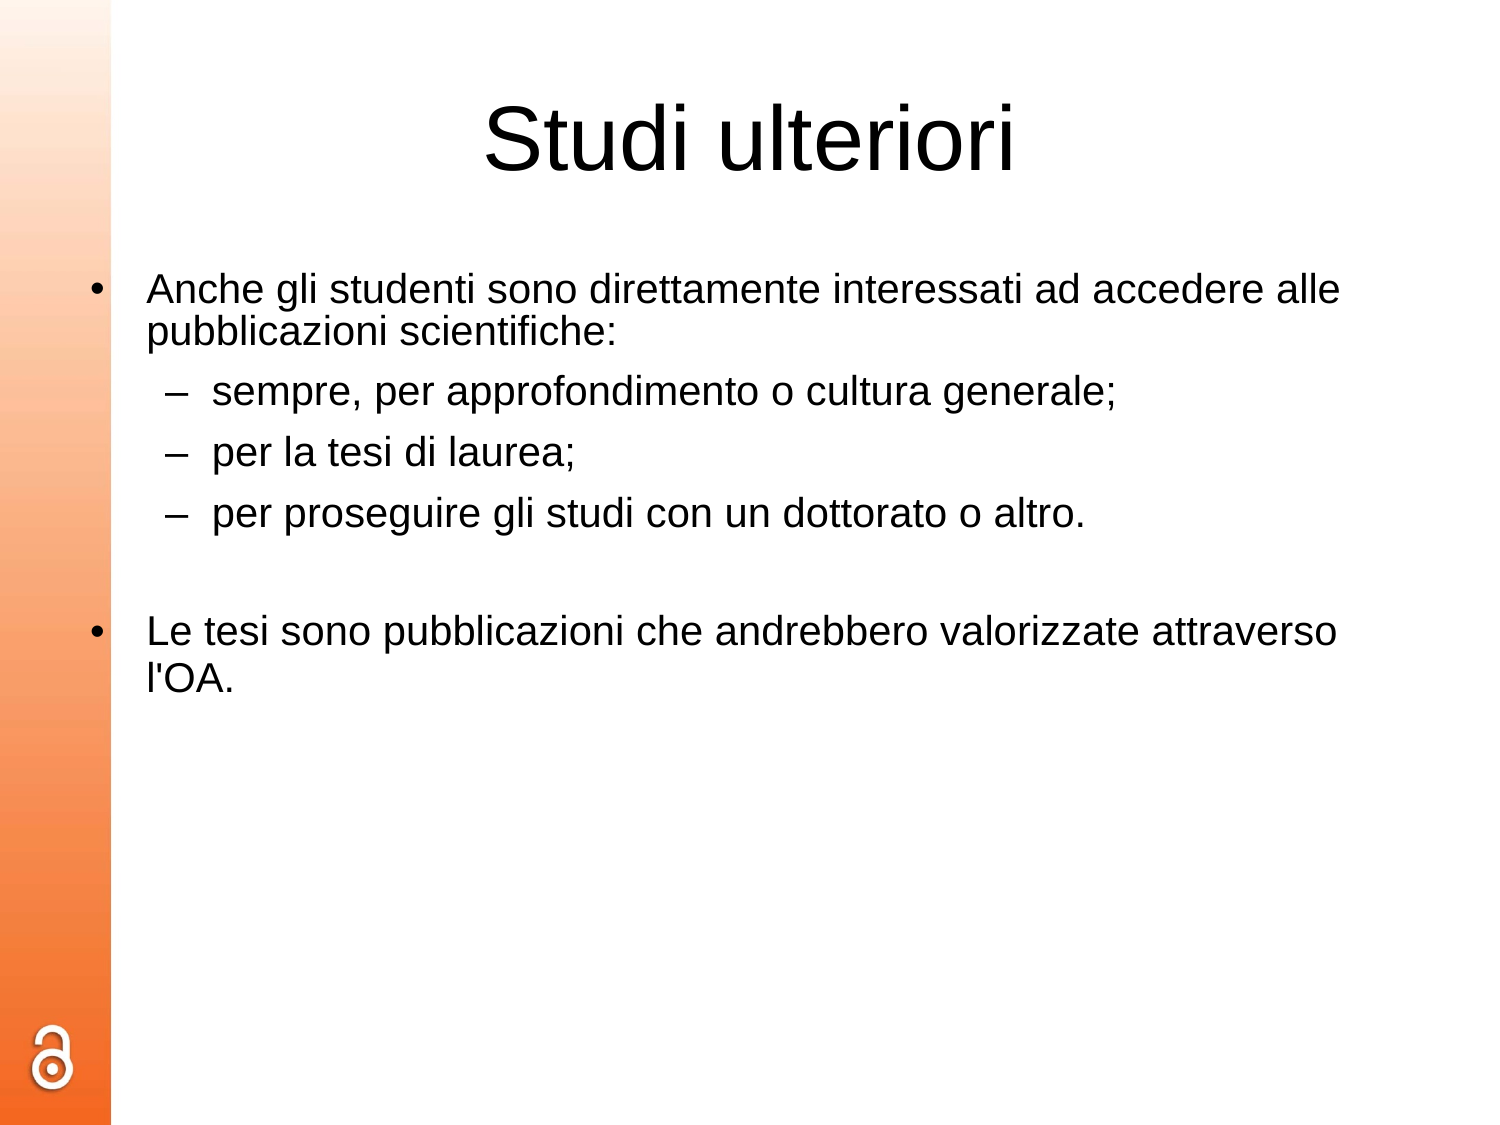

# Studi ulteriori
Anche gli studenti sono direttamente interessati ad accedere alle pubblicazioni scientifiche:
sempre, per approfondimento o cultura generale;
per la tesi di laurea;
per proseguire gli studi con un dottorato o altro.
Le tesi sono pubblicazioni che andrebbero valorizzate attraverso l'OA.